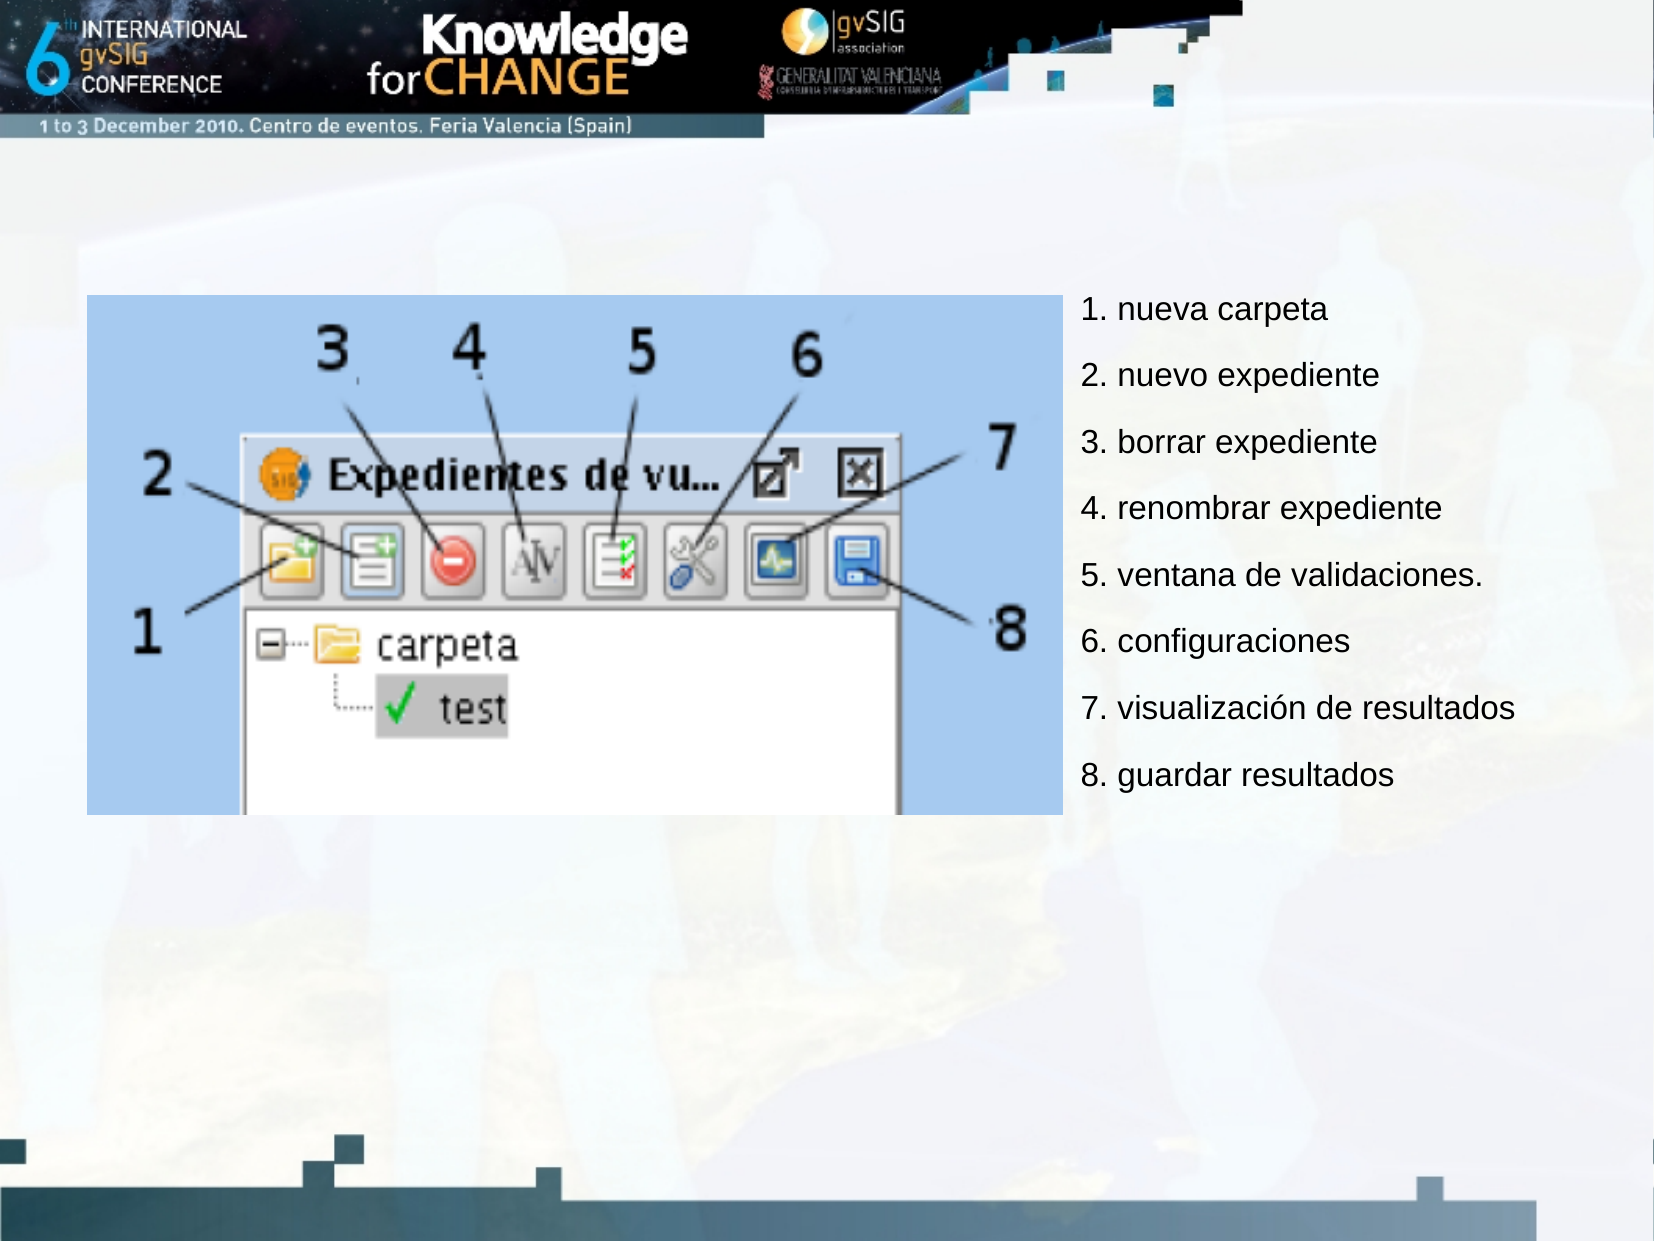

# 1. nueva carpeta
2. nuevo expediente
3. borrar expediente
4. renombrar expediente
5. ventana de validaciones.
6. configuraciones
7. visualización de resultados
8. guardar resultados